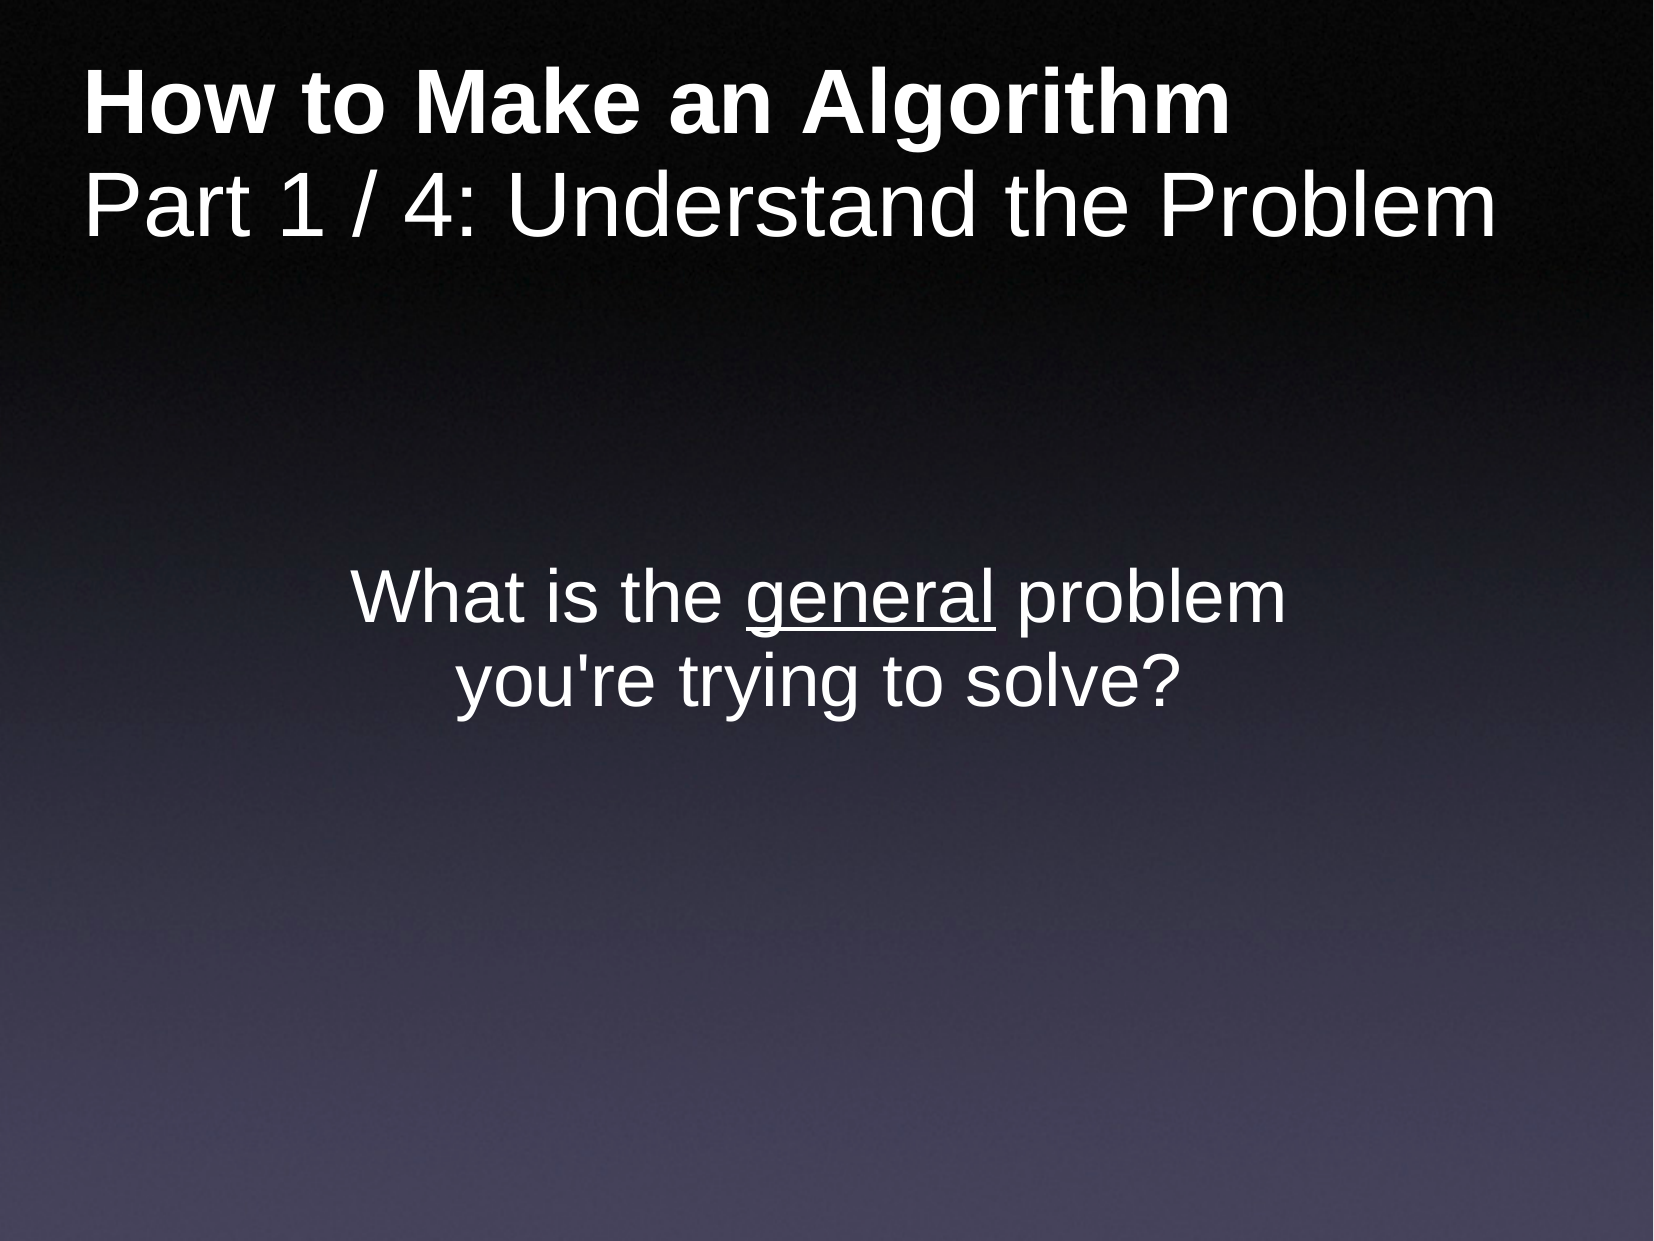

# How to Make an Algorithm Part 1 / 4: Understand the Problem
What is the general problem you're trying to solve?